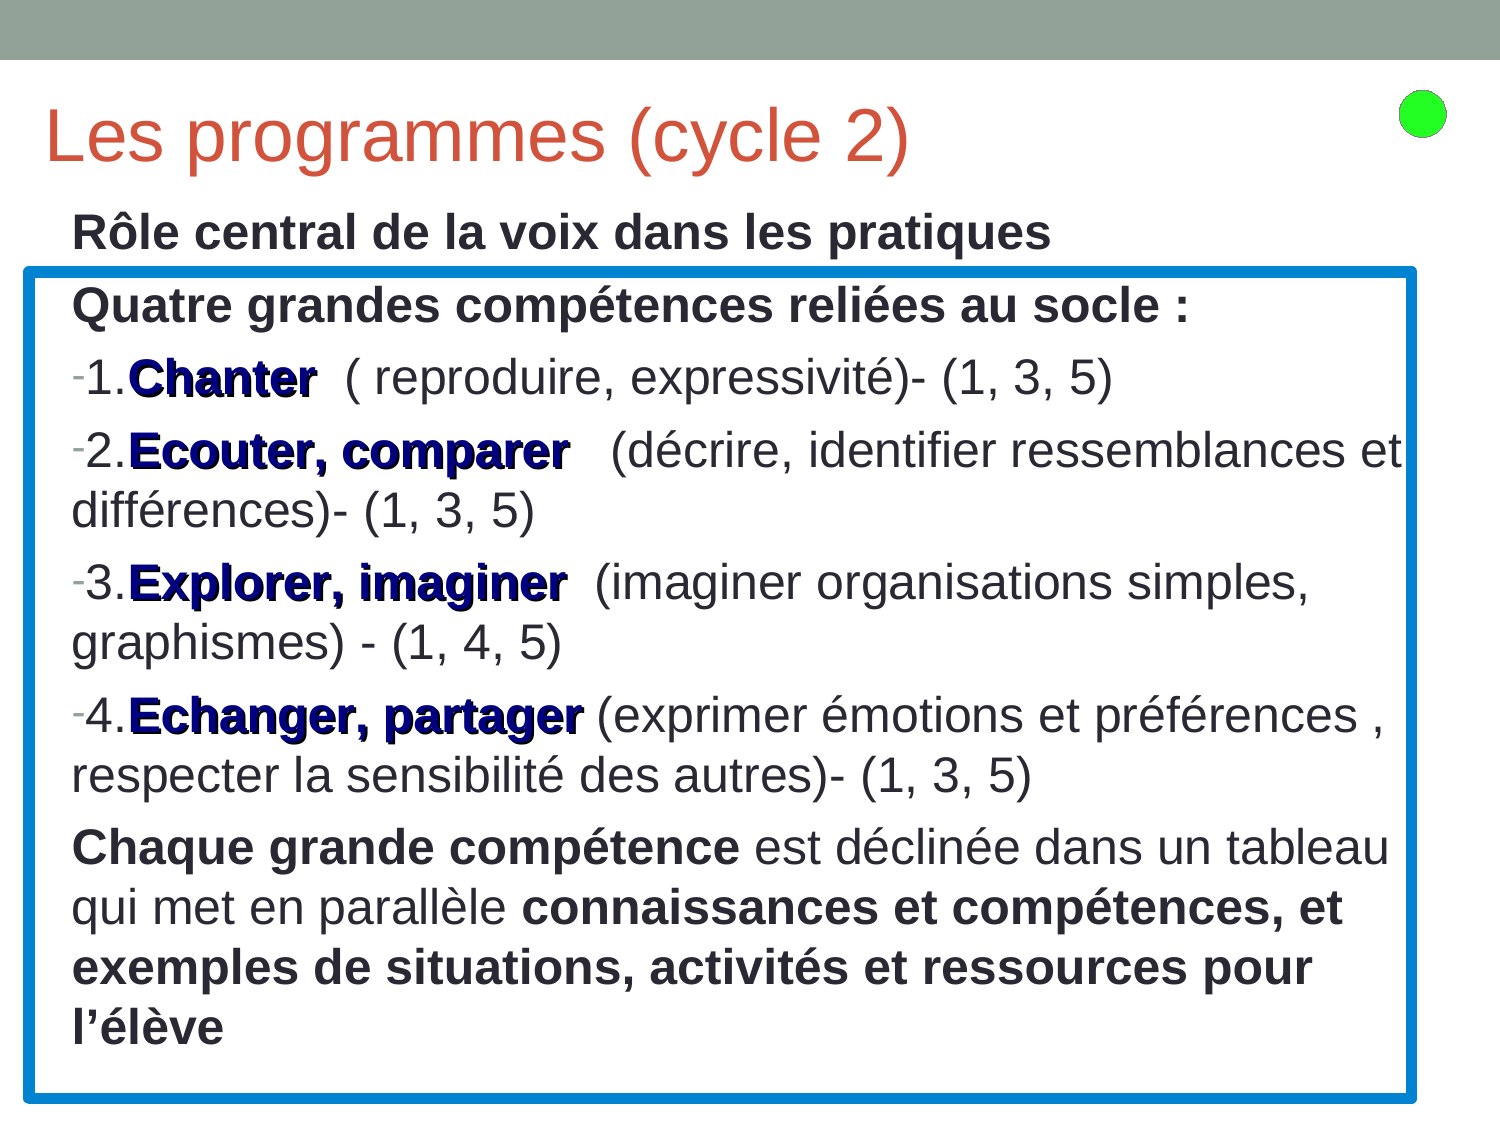

# Les programmes (cycle 2)
Rôle central de la voix dans les pratiques
Quatre grandes compétences reliées au socle :
1.Chanter ( reproduire, expressivité)- (1, 3, 5)
2.Ecouter, comparer (décrire, identifier ressemblances et différences)- (1, 3, 5)
3.Explorer, imaginer (imaginer organisations simples, graphismes) - (1, 4, 5)
4.Echanger, partager (exprimer émotions et préférences , respecter la sensibilité des autres)- (1, 3, 5)
Chaque grande compétence est déclinée dans un tableau qui met en parallèle connaissances et compétences, et exemples de situations, activités et ressources pour l’élève